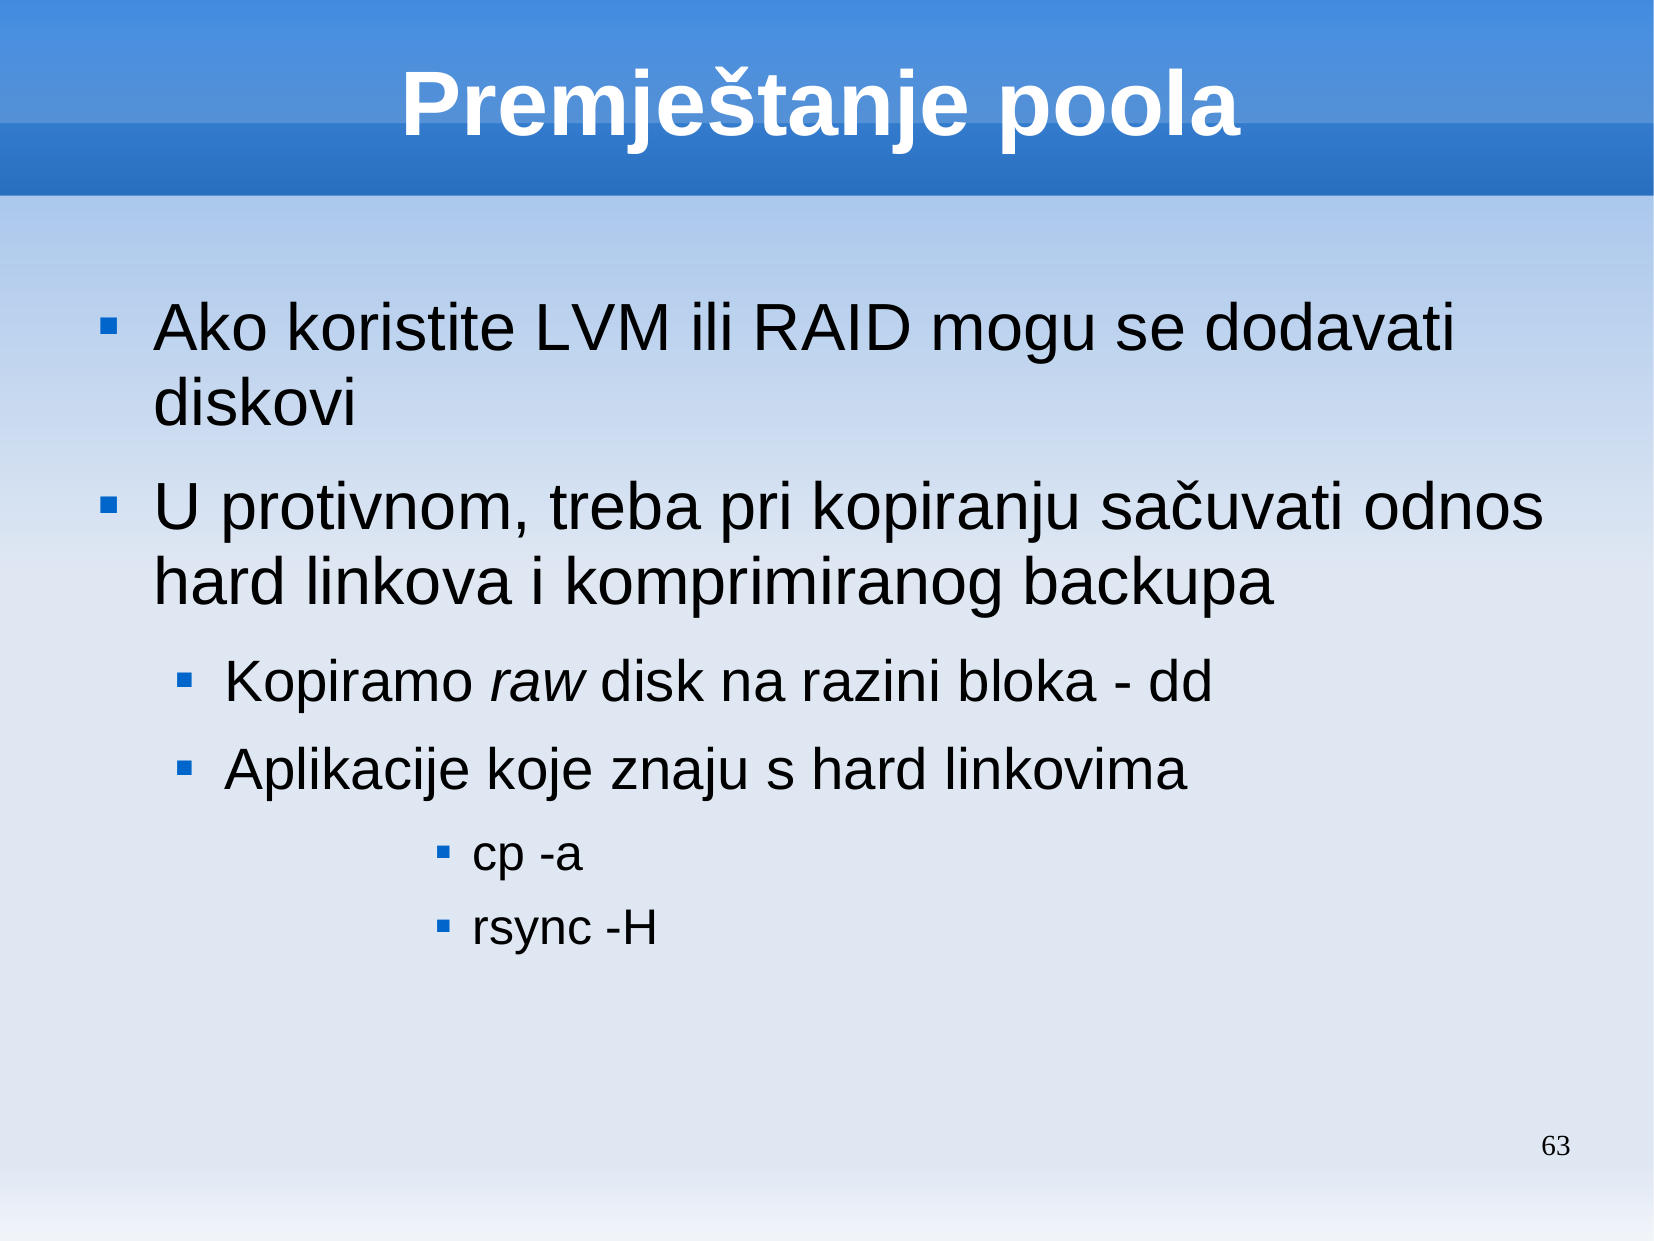

# Premještanje poola
Ako koristite LVM ili RAID mogu se dodavati diskovi
U protivnom, treba pri kopiranju sačuvati odnos hard linkova i komprimiranog backupa
Kopiramo raw disk na razini bloka - dd
Aplikacije koje znaju s hard linkovima
cp -a
rsync -H
63